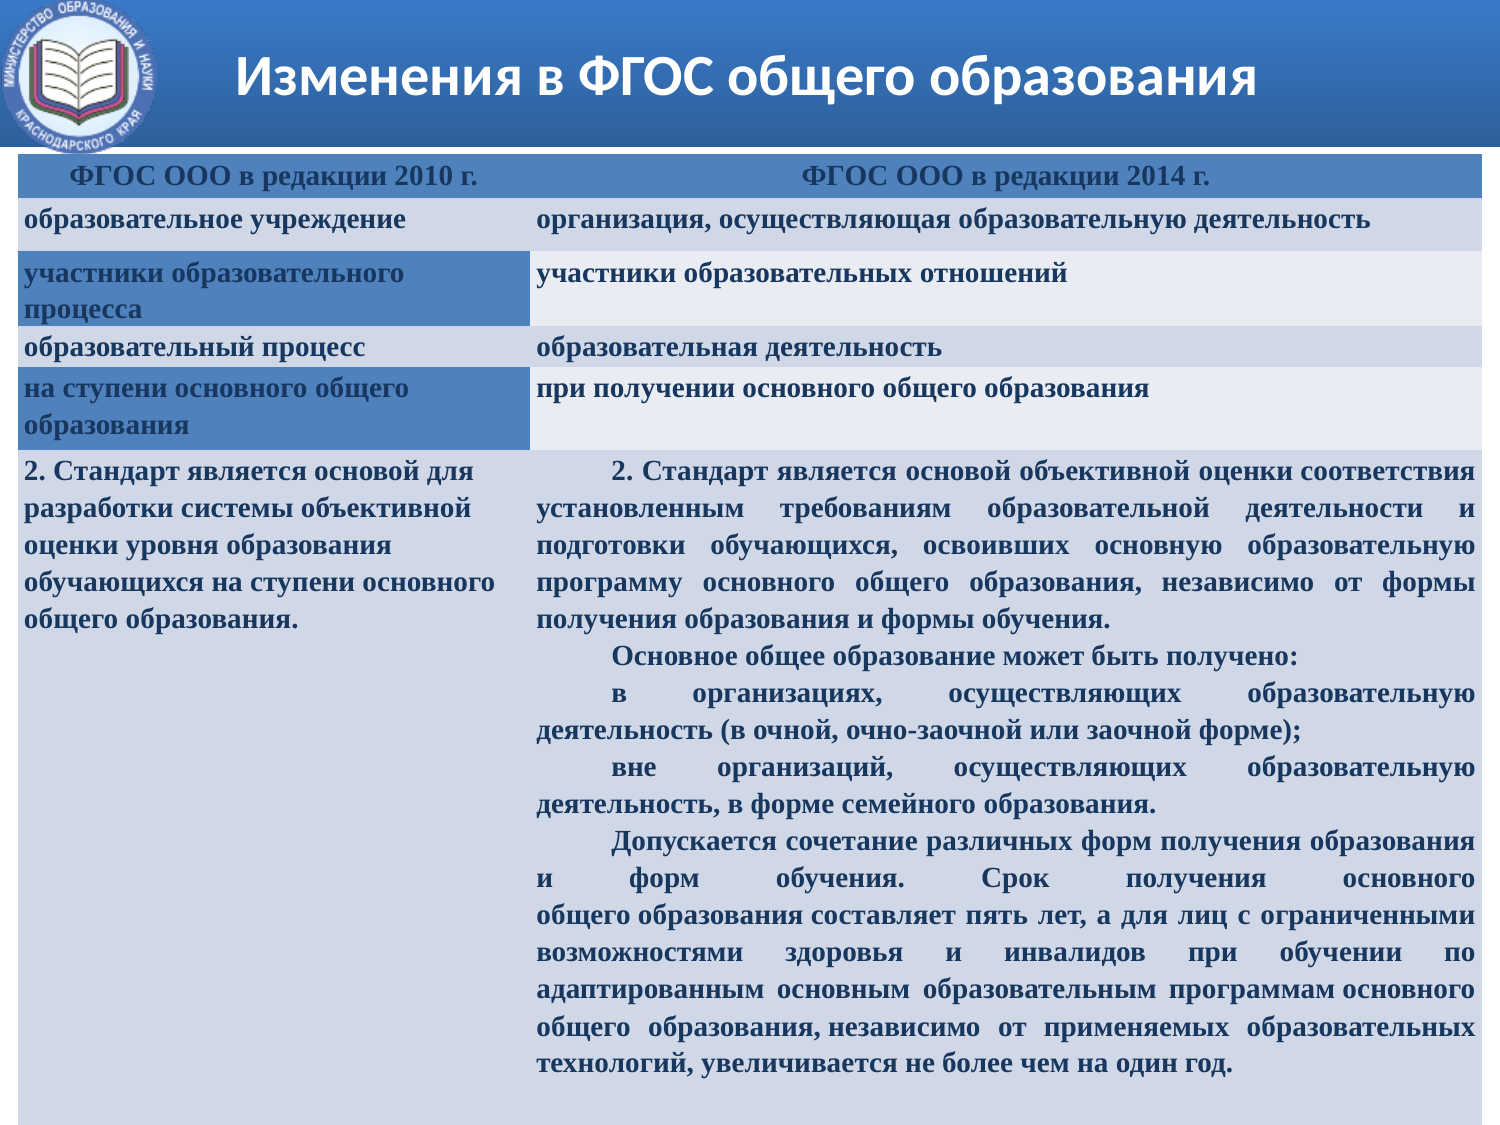

Изменения в ФГОС общего образования
| ФГОС ООО в редакции 2010 г. | ФГОС ООО в редакции 2014 г. |
| --- | --- |
| образовательное учреждение | организация, осуществляющая образовательную деятельность |
| участники образовательного процесса | участники образовательных отношений |
| образовательный процесс | образовательная деятельность |
| на ступени основного общего образования | при получении основного общего образования |
| 2. Стандарт является основой для разработки системы объективной оценки уровня образования  обучающихся на ступени основного общего образования. | 2. Стандарт является основой объективной оценки соответствия установленным требованиям образовательной деятельности и подготовки обучающихся, освоивших основную образовательную программу основного общего образования, независимо от формы получения образования и формы обучения. Основное общее образование может быть получено: в организациях, осуществляющих образовательную деятельность (в очной, очно-заочной или заочной форме); вне организаций, осуществляющих образовательную деятельность, в форме семейного образования. Допускается сочетание различных форм получения образования и форм обучения. Срок получения основного общего образования составляет пять лет, а для лиц с ограниченными возможностями здоровья и инвалидов при обучении по адаптированным основным образовательным программам основного общего образования, независимо от применяемых образовательных технологий, увеличивается не более чем на один год. |